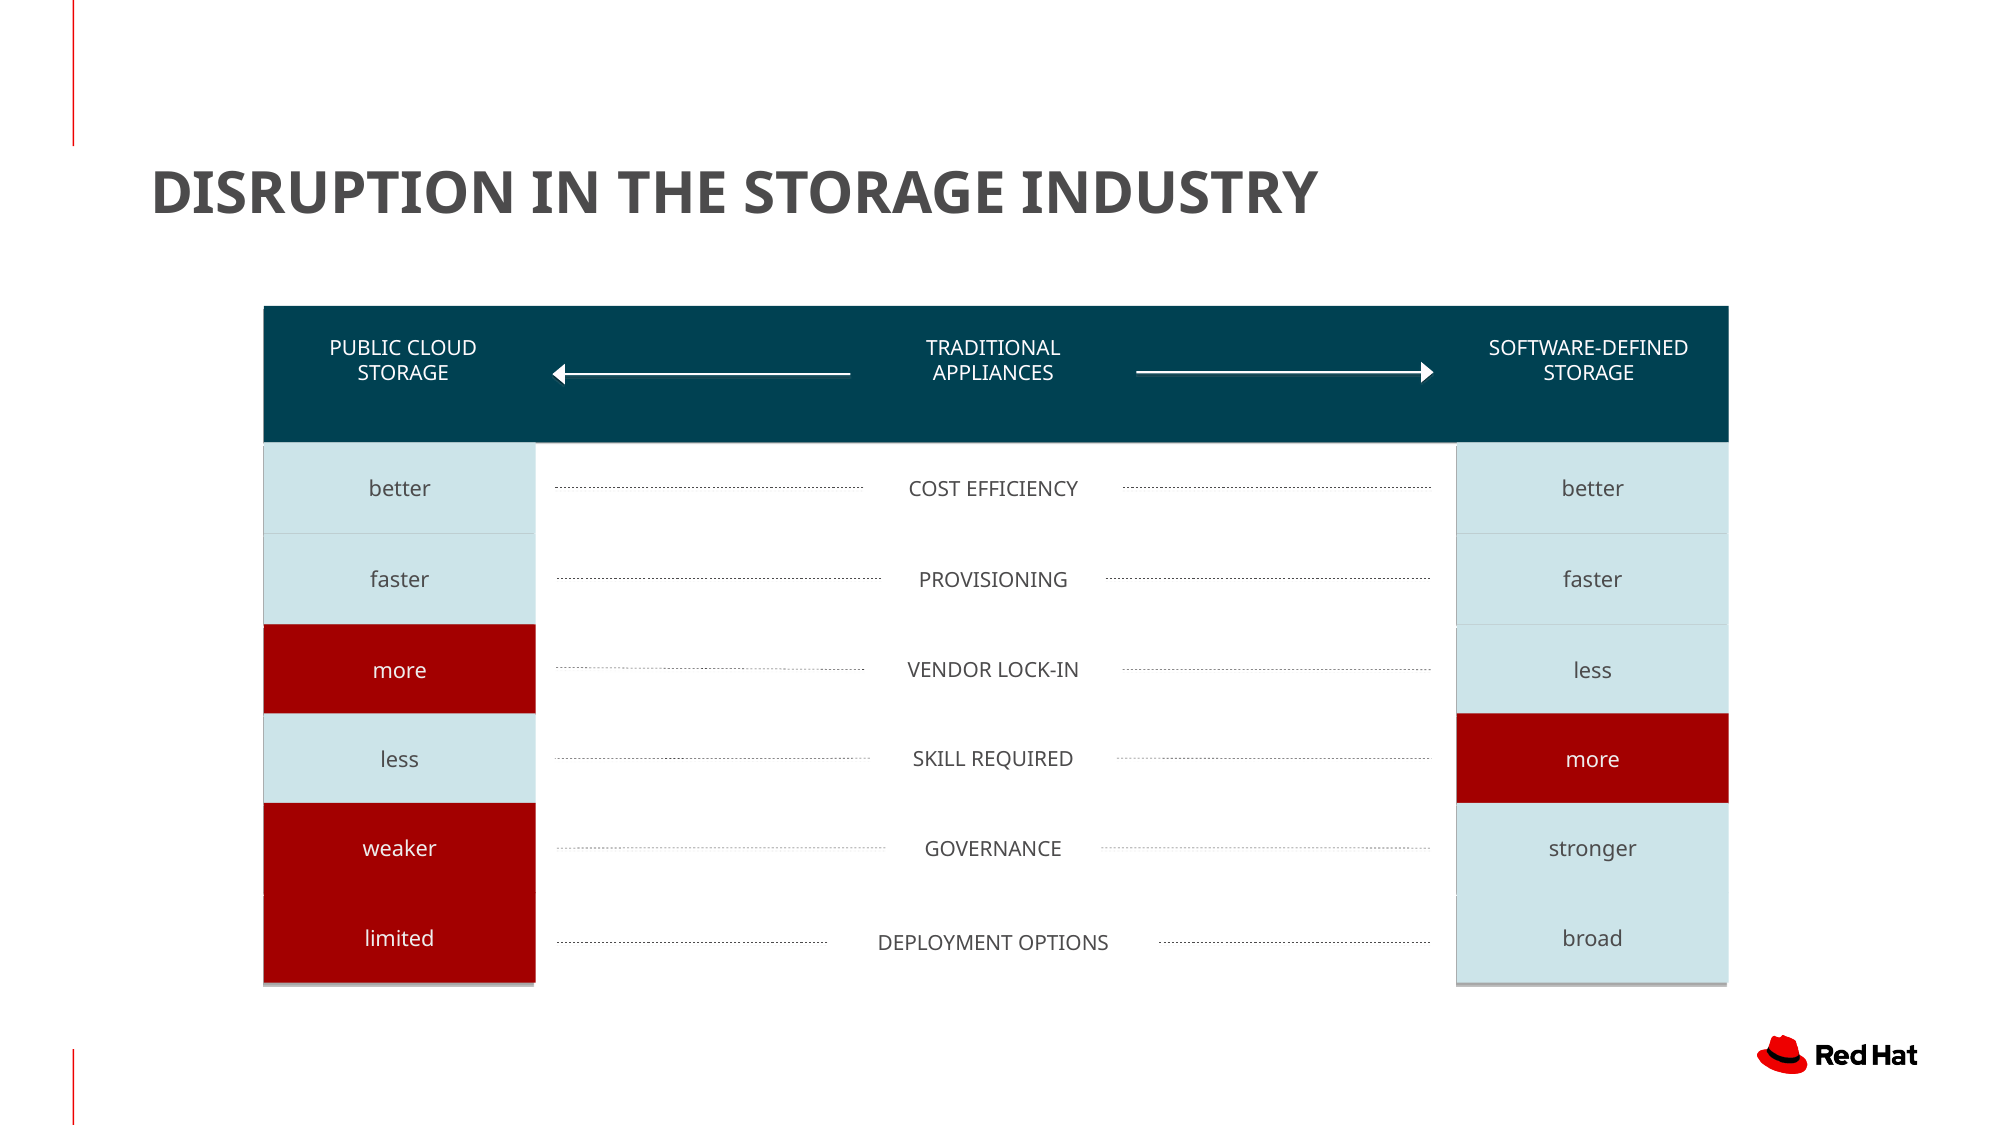

# DISRUPTION IN THE STORAGE INDUSTRY
PUBLIC CLOUD STORAGE
TRADITIONAL
APPLIANCES
SOFTWARE-DEFINED STORAGE
better
better
COST EFFICIENCY
faster
faster
PROVISIONING
more
less
VENDOR LOCK-IN
less
more
SKILL REQUIRED
weaker
stronger
GOVERNANCE
limited
broad
DEPLOYMENT OPTIONS